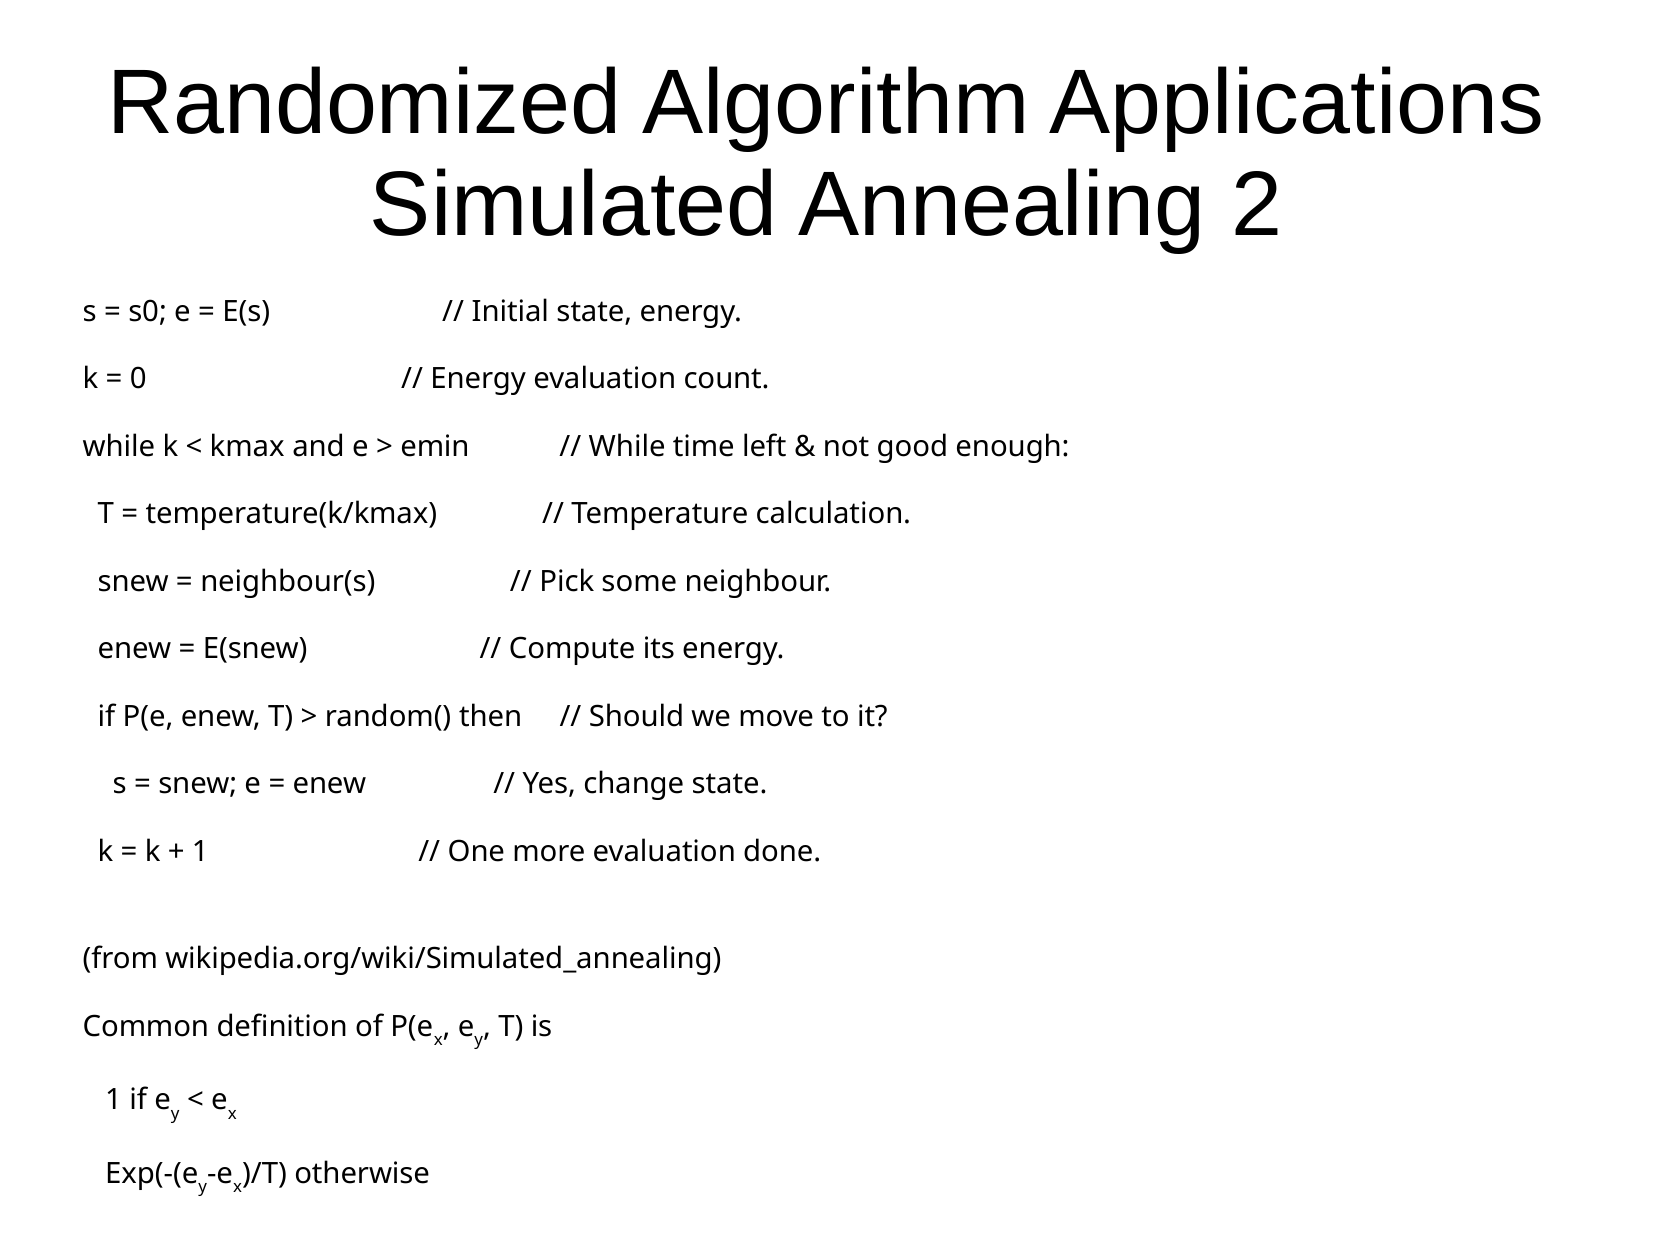

# Randomized Algorithm Applications Simulated Annealing 2
s = s0; e = E(s) // Initial state, energy.
k = 0 // Energy evaluation count.
while k < kmax and e > emin // While time left & not good enough:
 T = temperature(k/kmax) // Temperature calculation.
 snew = neighbour(s) // Pick some neighbour.
 enew = E(snew) // Compute its energy.
 if P(e, enew, T) > random() then // Should we move to it?
 s = snew; e = enew // Yes, change state.
 k = k + 1 // One more evaluation done.
(from wikipedia.org/wiki/Simulated_annealing)
Common definition of P(ex, ey, T) is
 1 if ey < ex
 Exp(-(ey-ex)/T) otherwise